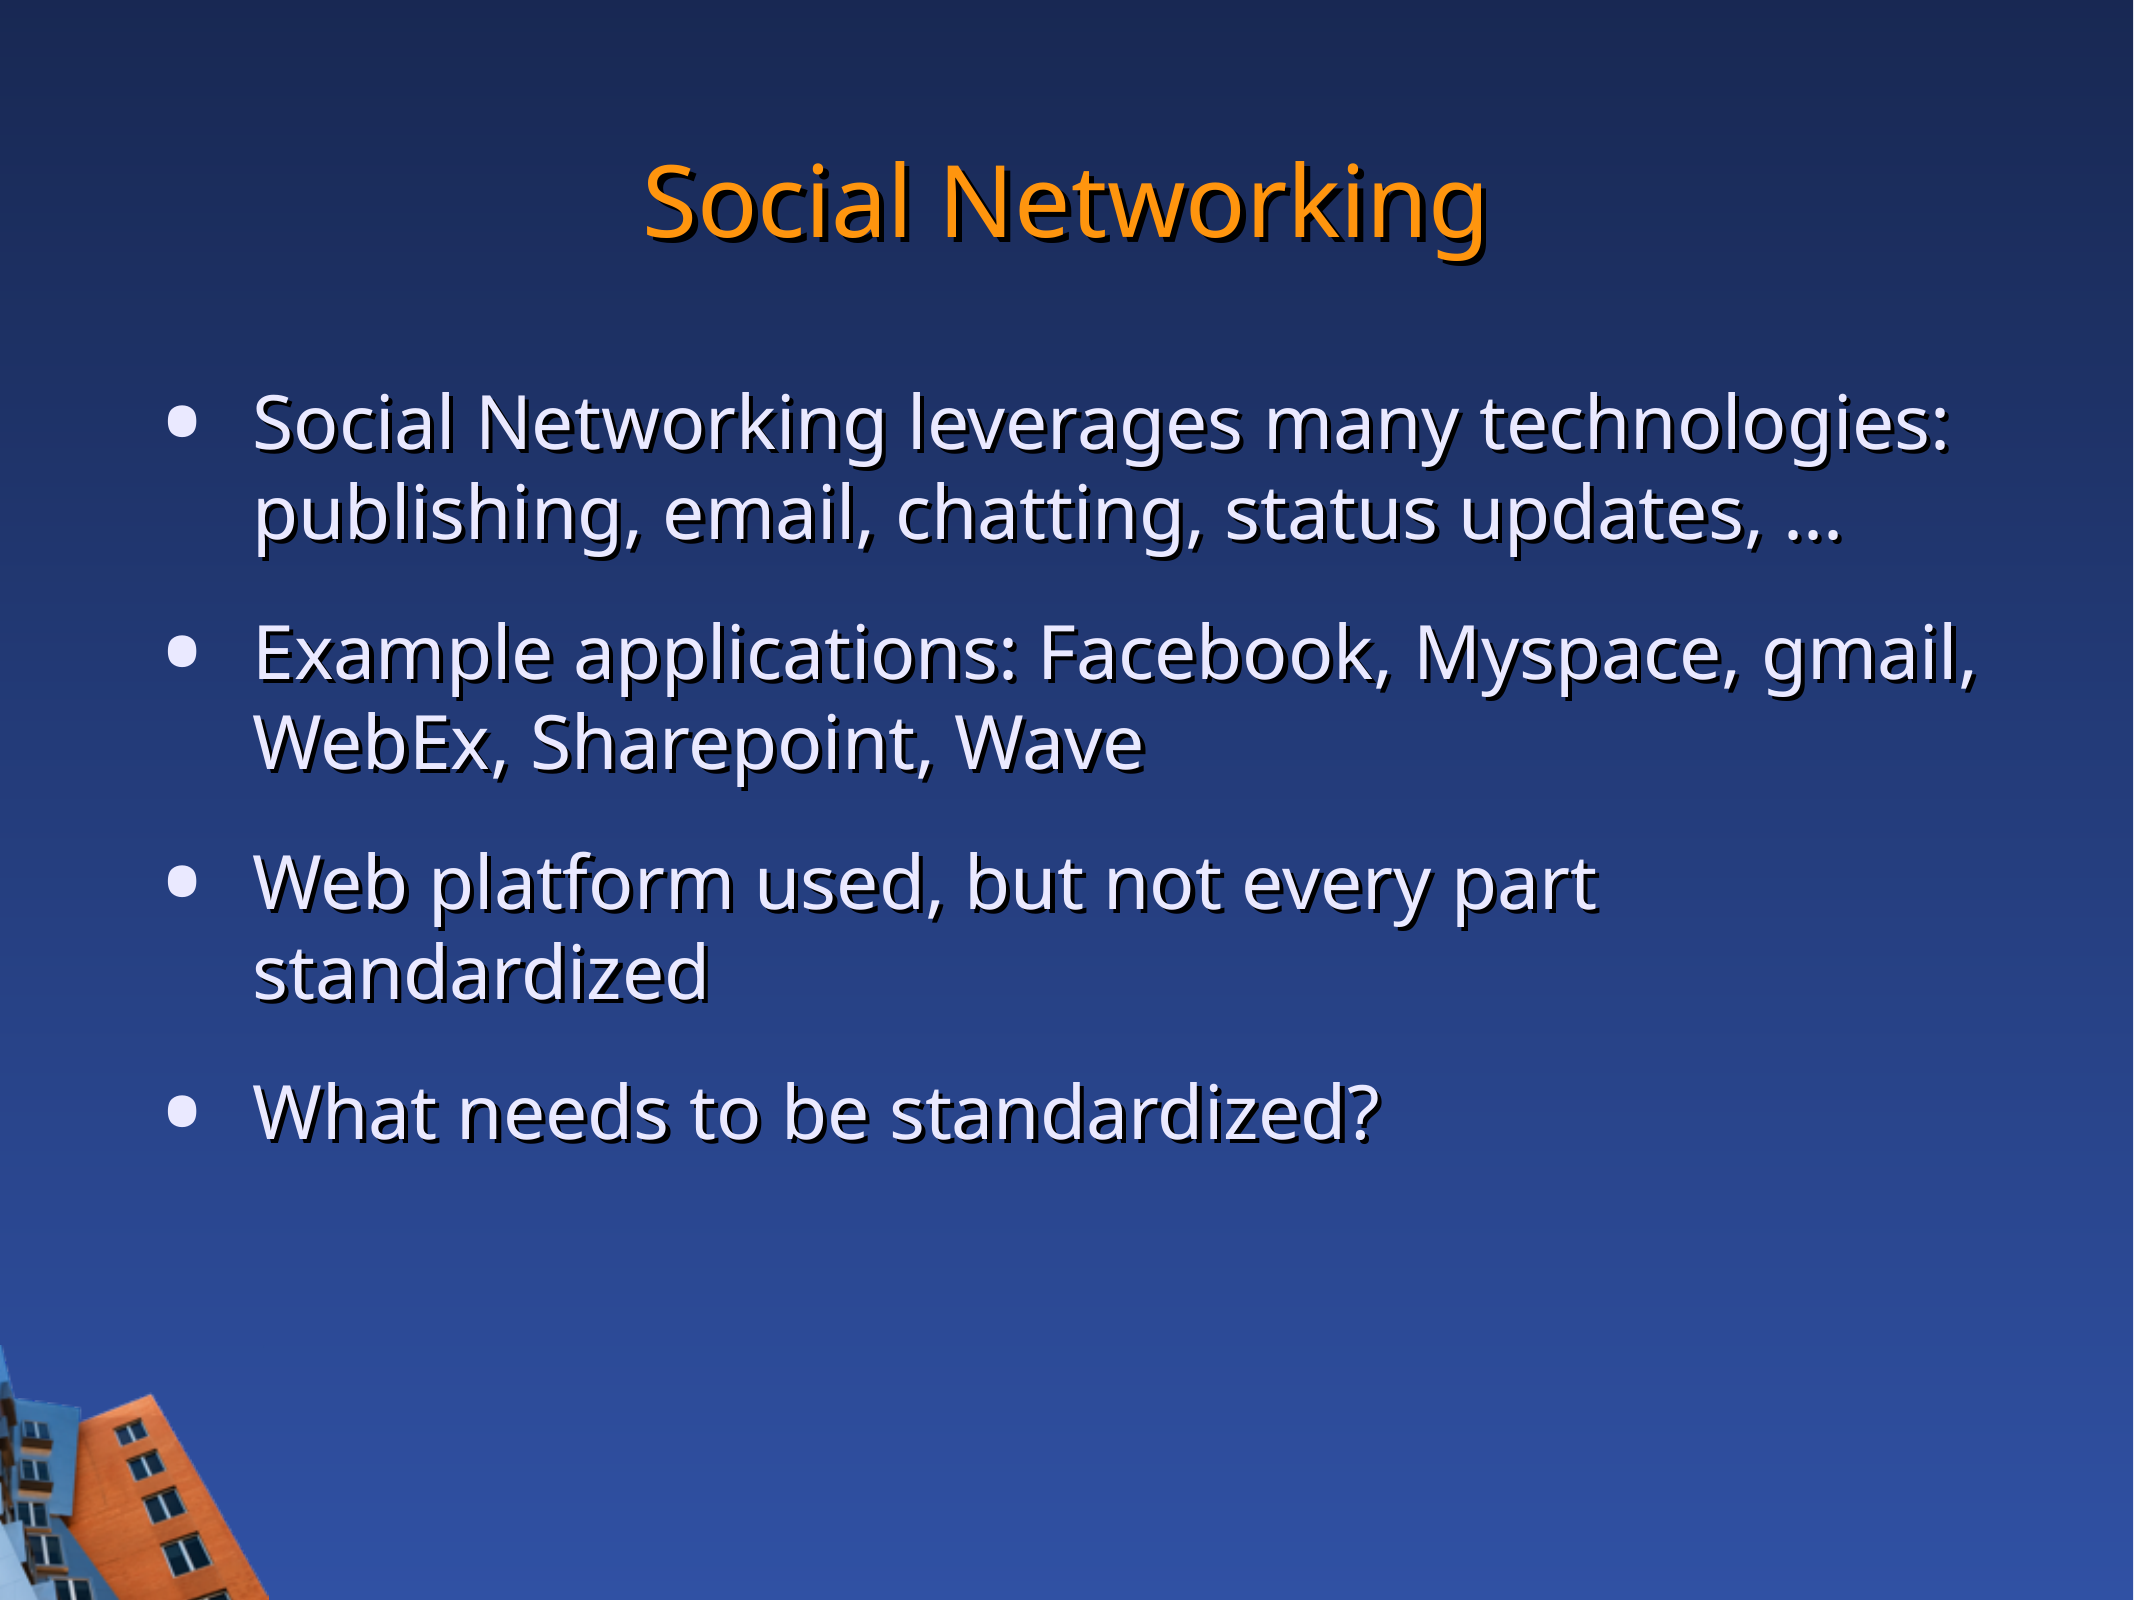

# Social Networking
Social Networking leverages many technologies: publishing, email, chatting, status updates, ...
Example applications: Facebook, Myspace, gmail, WebEx, Sharepoint, Wave
Web platform used, but not every part standardized
What needs to be standardized?